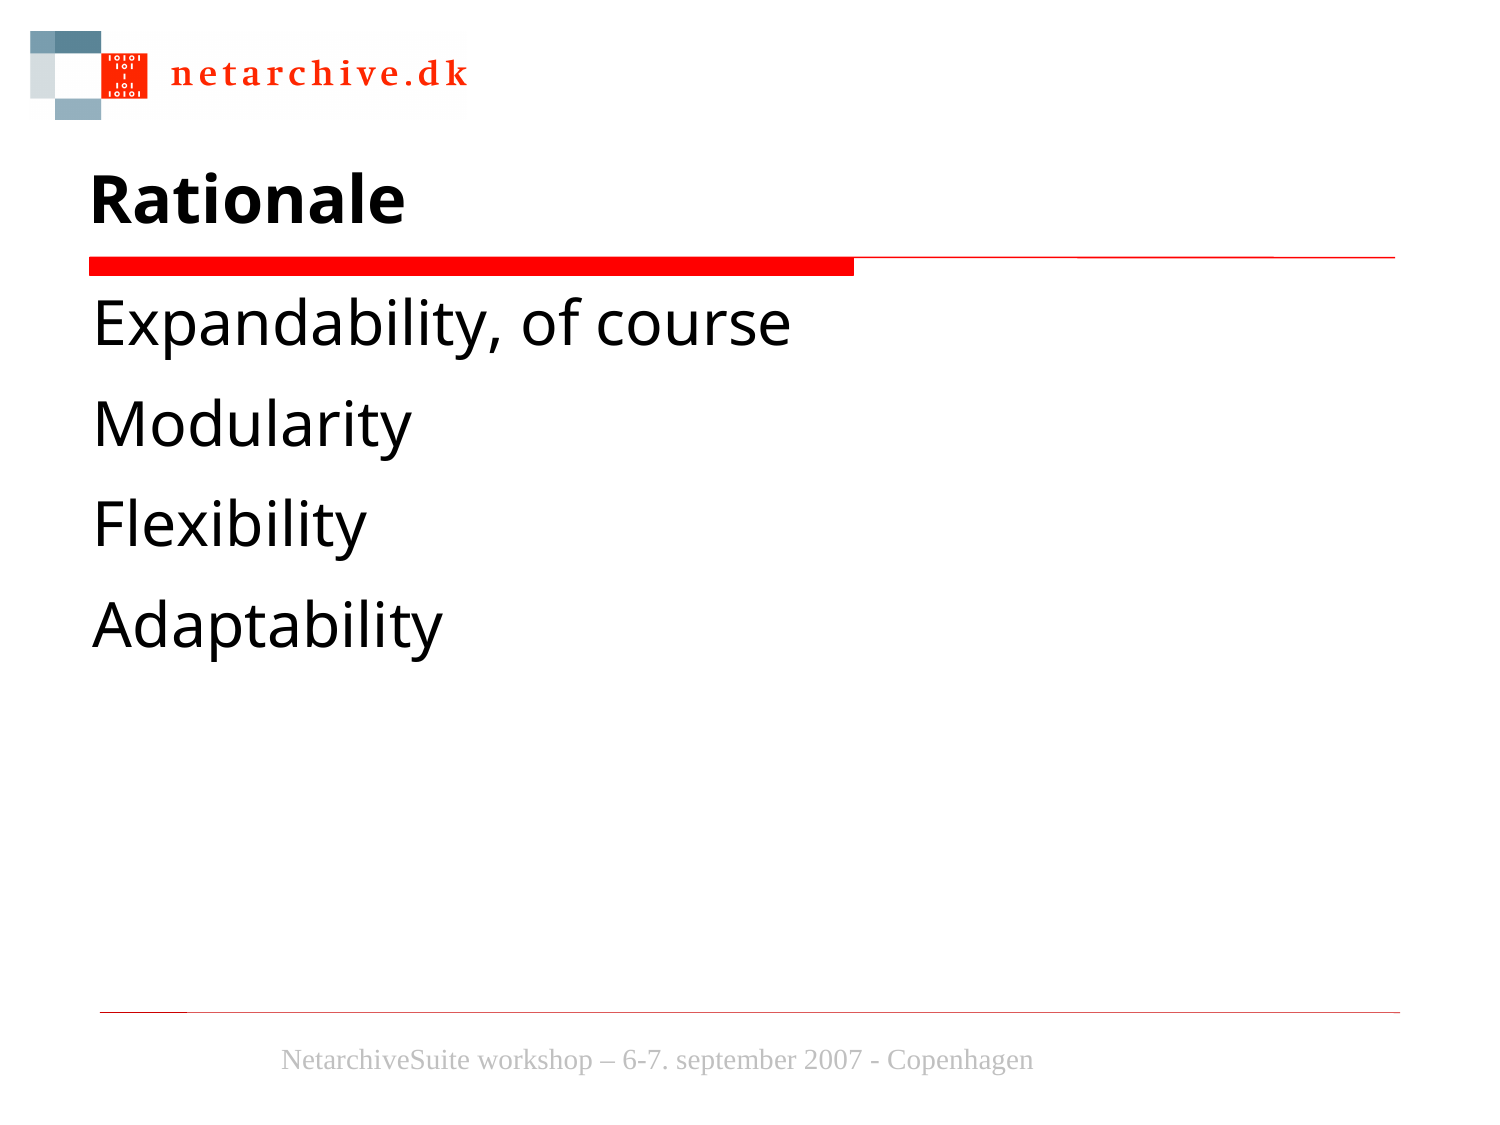

# Rationale
Expandability, of course
Modularity
Flexibility
Adaptability